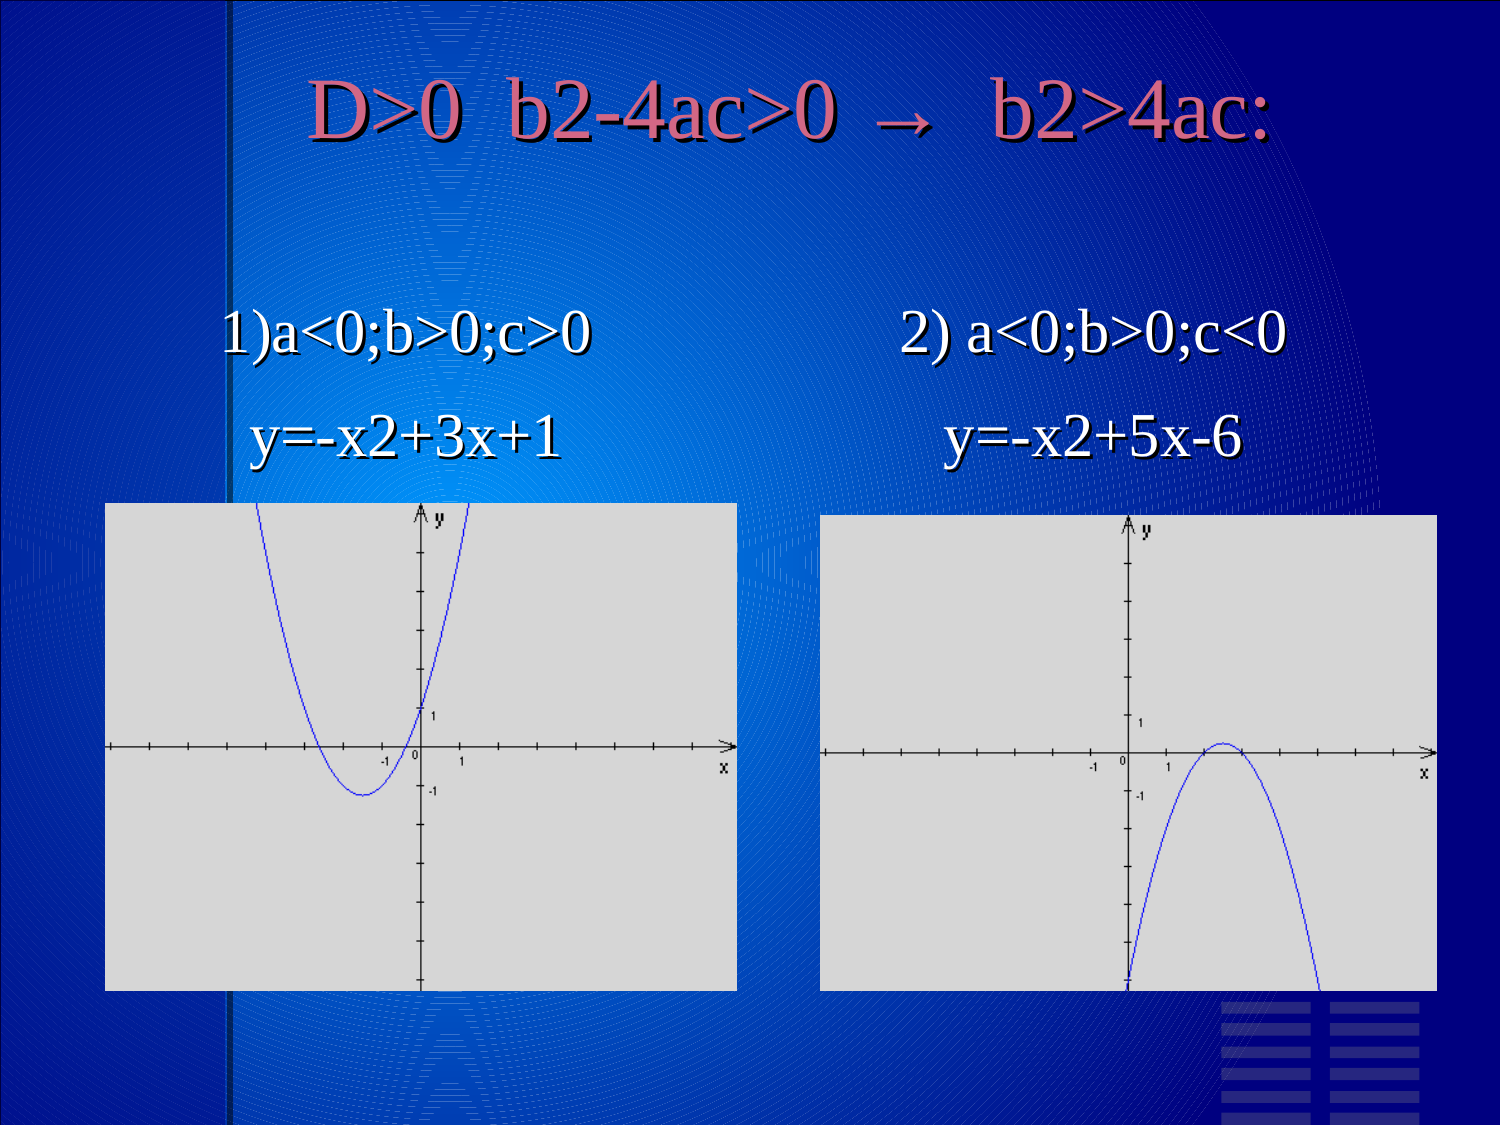

# D>0 b2-4ac>0 → b2>4ac:
1)a<0;b>0;c>0
y=-x2+3x+1
2) a<0;b>0;c<0
y=-x2+5x-6